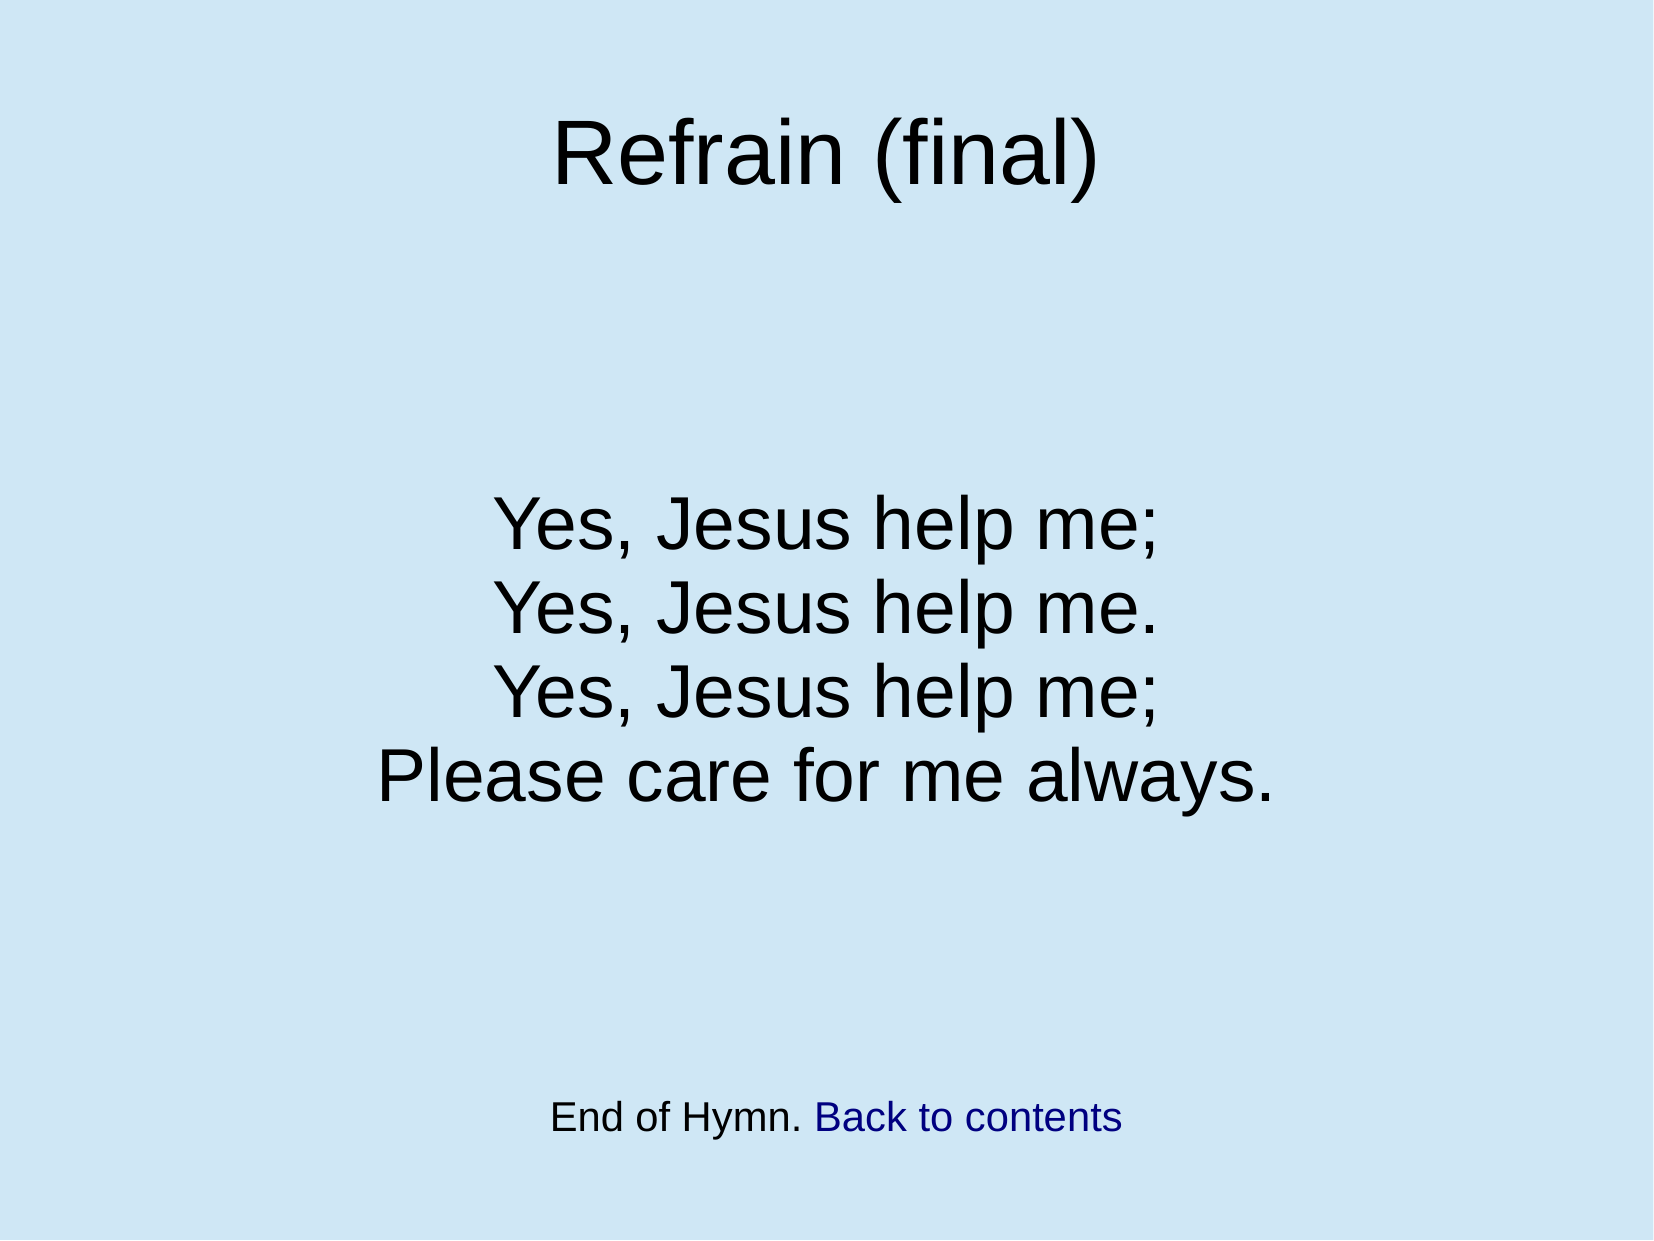

# Refrain (final)
Yes, Jesus help me;
Yes, Jesus help me.
Yes, Jesus help me;
Please care for me always.
 End of Hymn. Back to contents